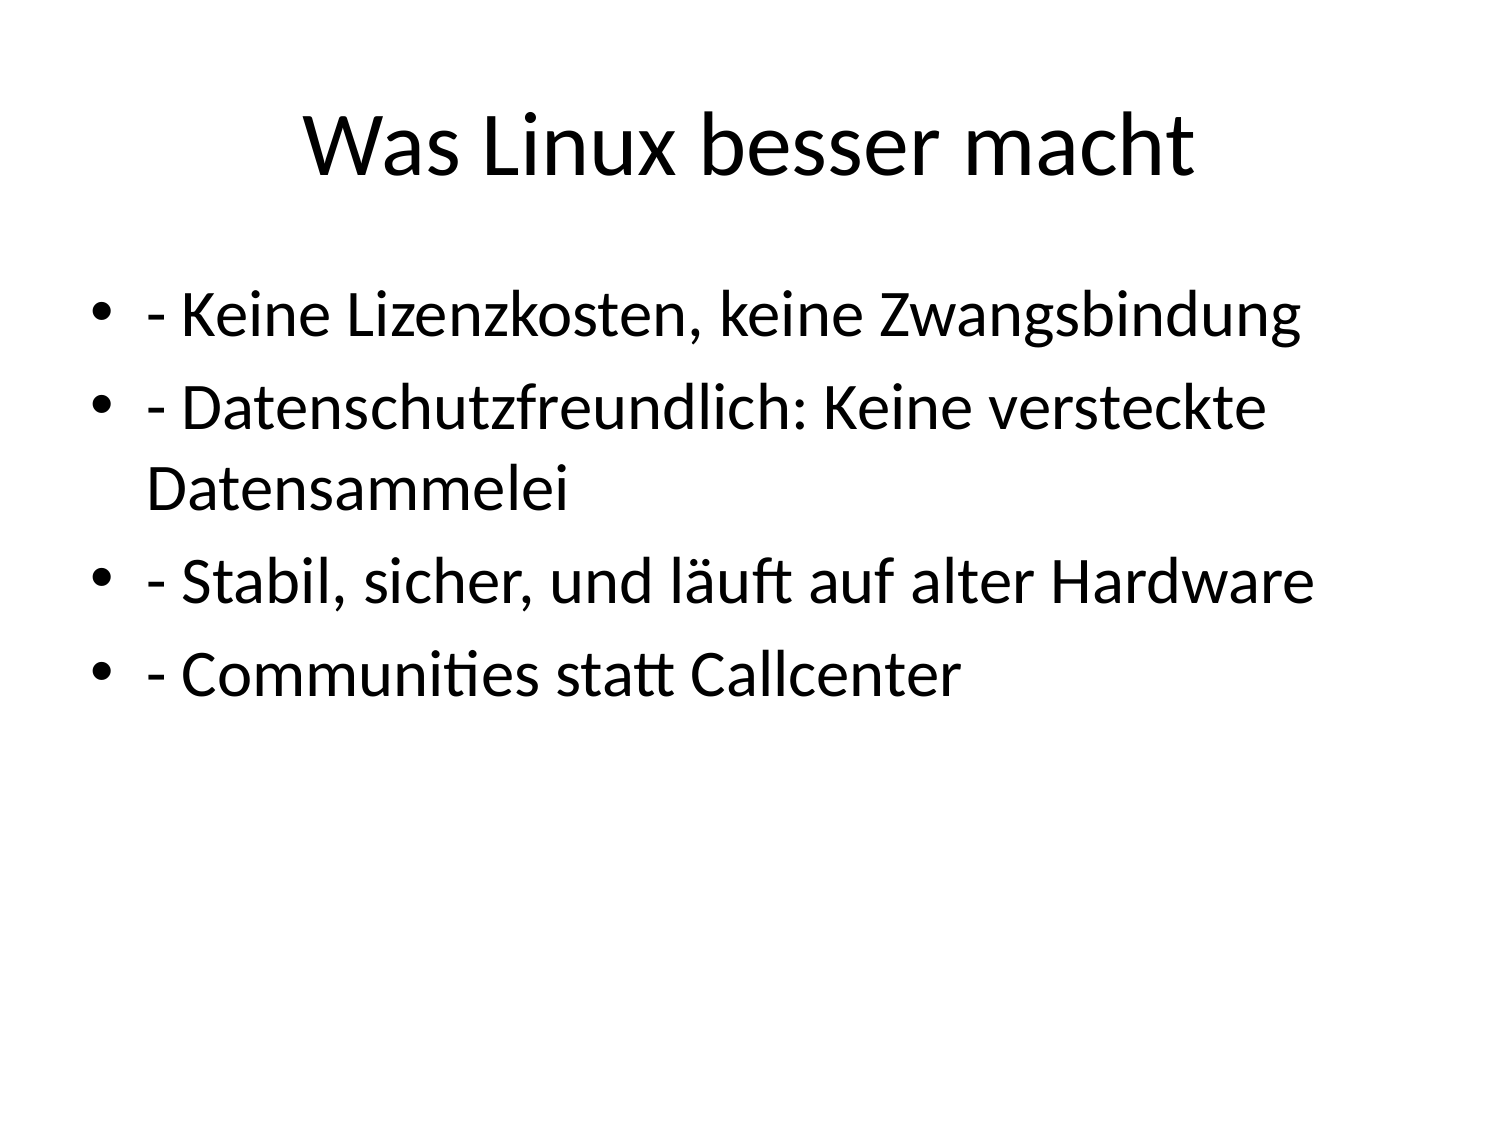

# Was Linux besser macht
- Keine Lizenzkosten, keine Zwangsbindung
- Datenschutzfreundlich: Keine versteckte Datensammelei
- Stabil, sicher, und läuft auf alter Hardware
- Communities statt Callcenter